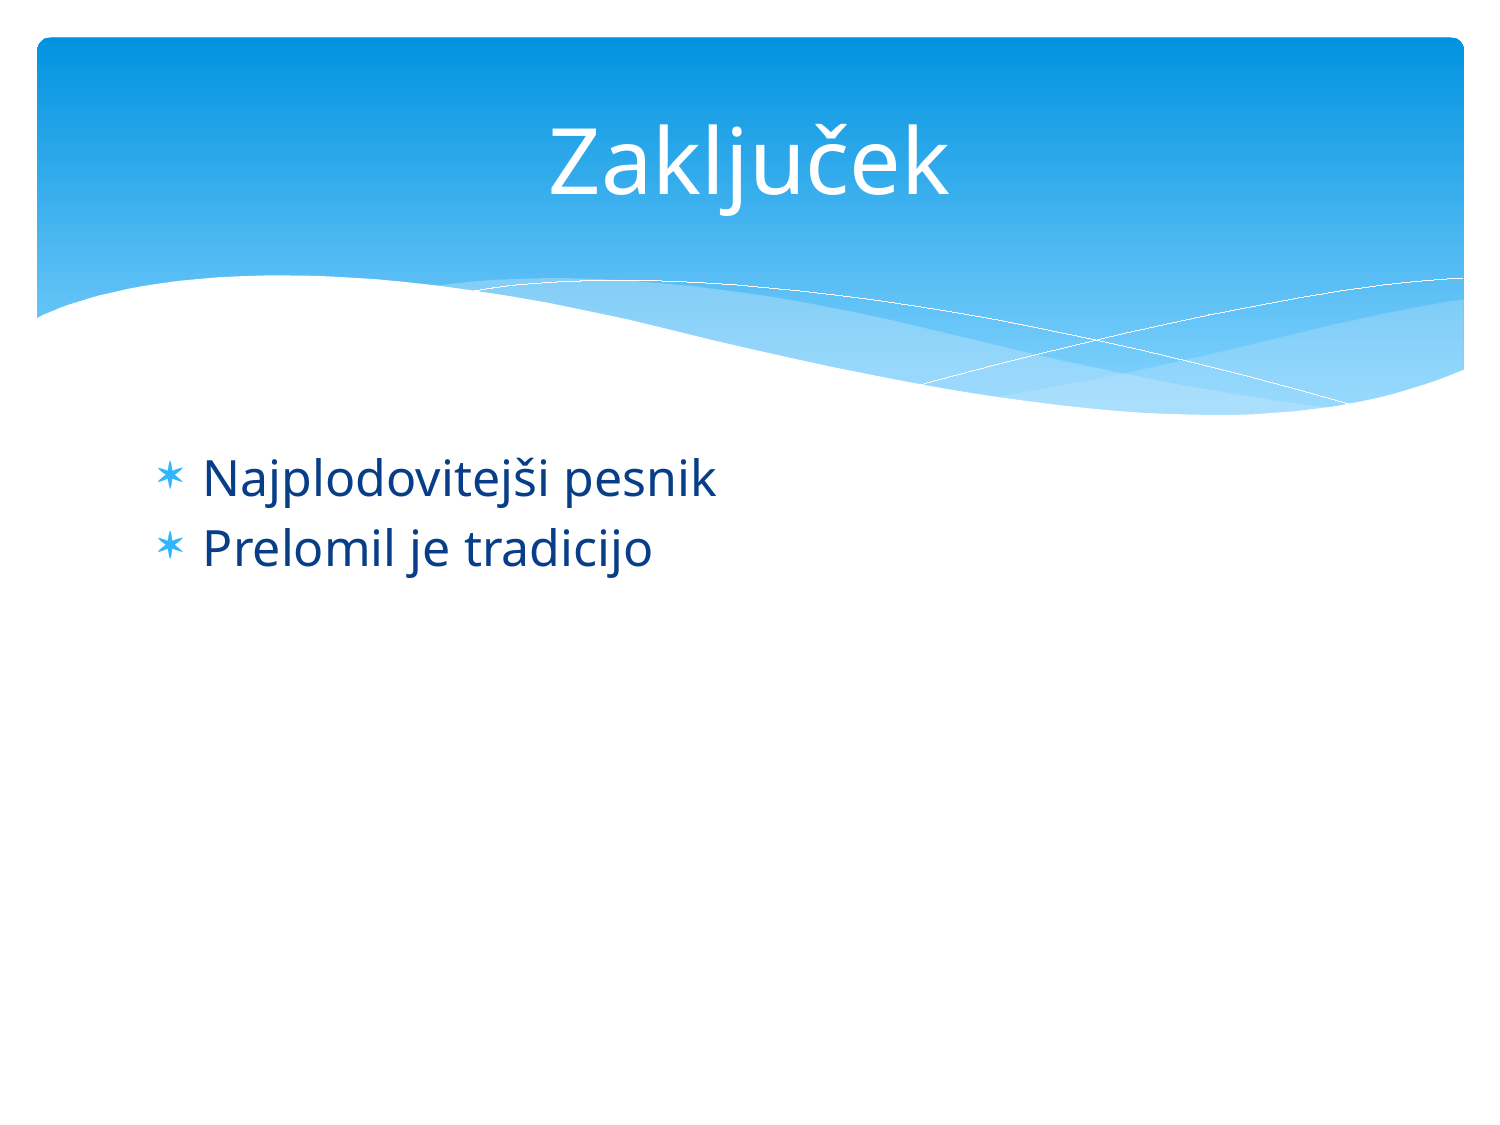

Zaključek
# Najplodovitejši pesnik
Prelomil je tradicijo